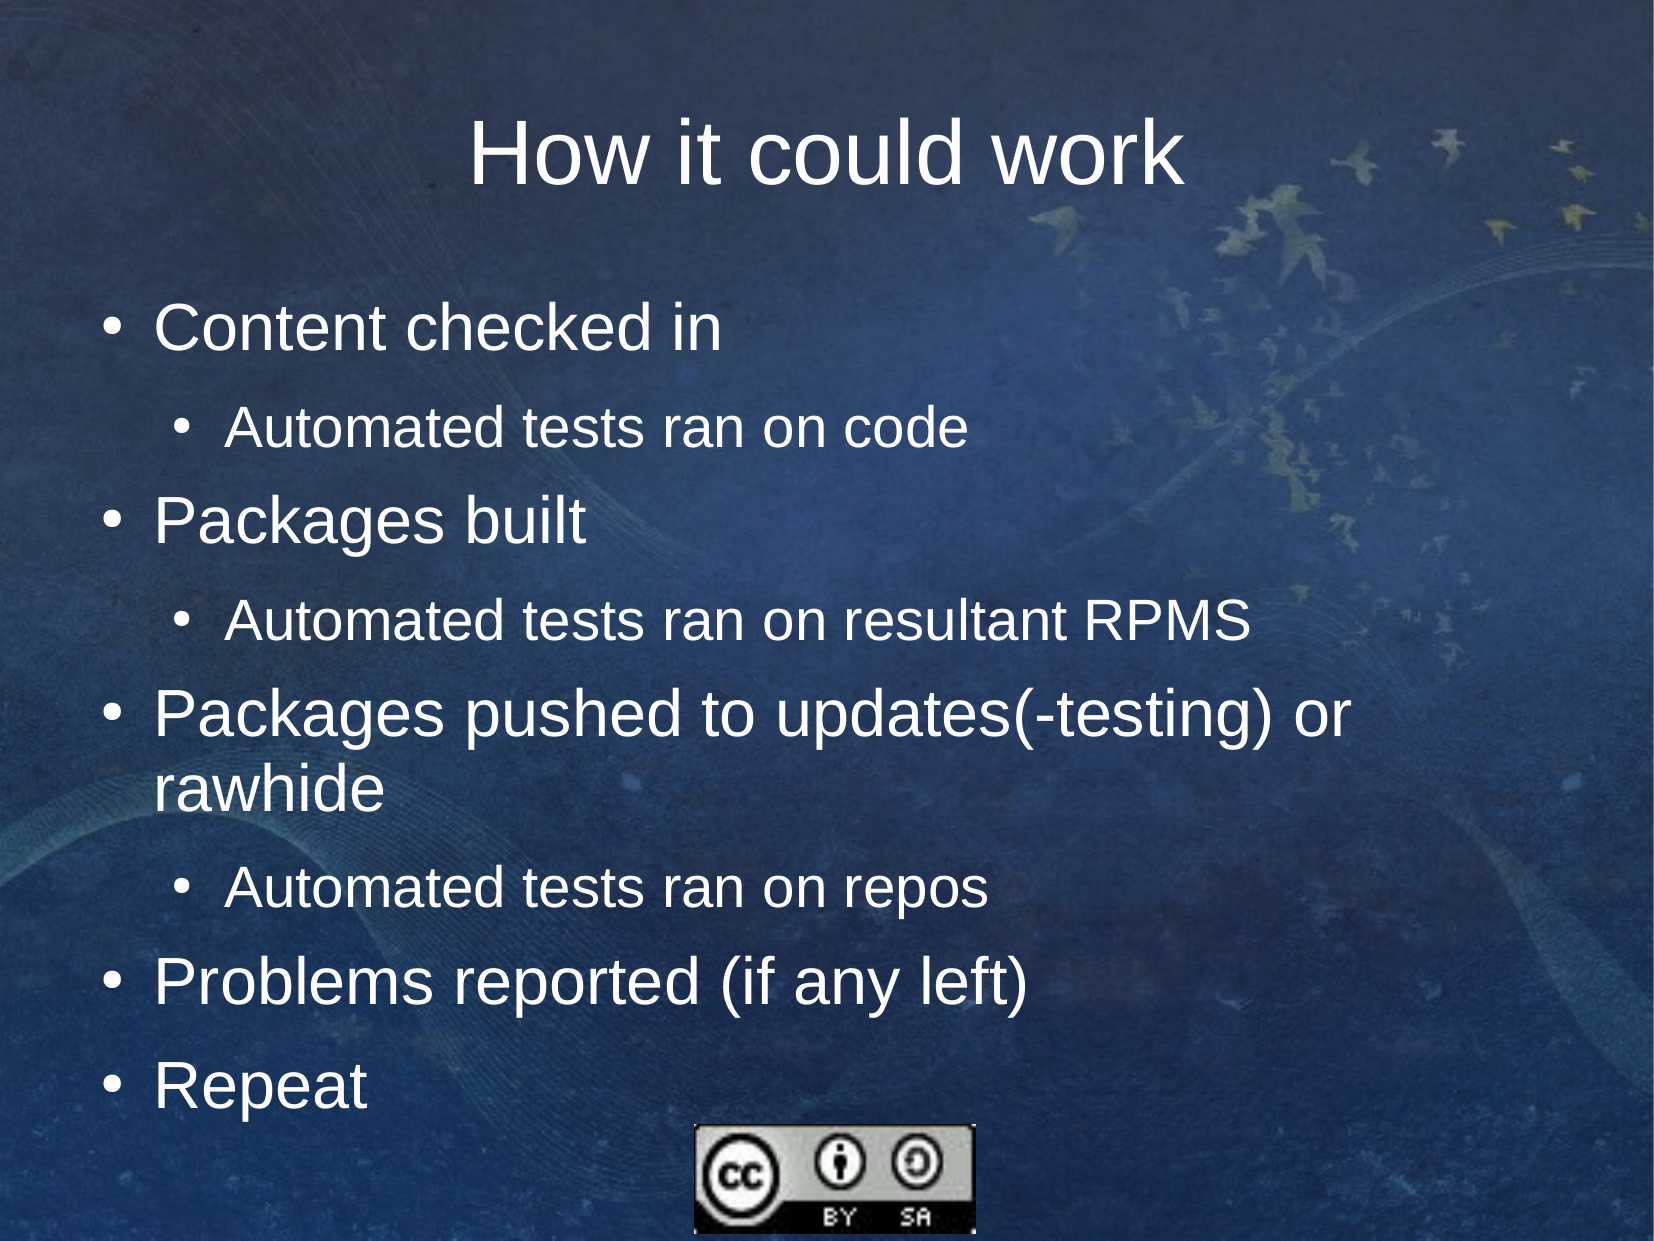

# How it could work
Content checked in
Automated tests ran on code
Packages built
Automated tests ran on resultant RPMS
Packages pushed to updates(-testing) or rawhide
Automated tests ran on repos
Problems reported (if any left)
Repeat